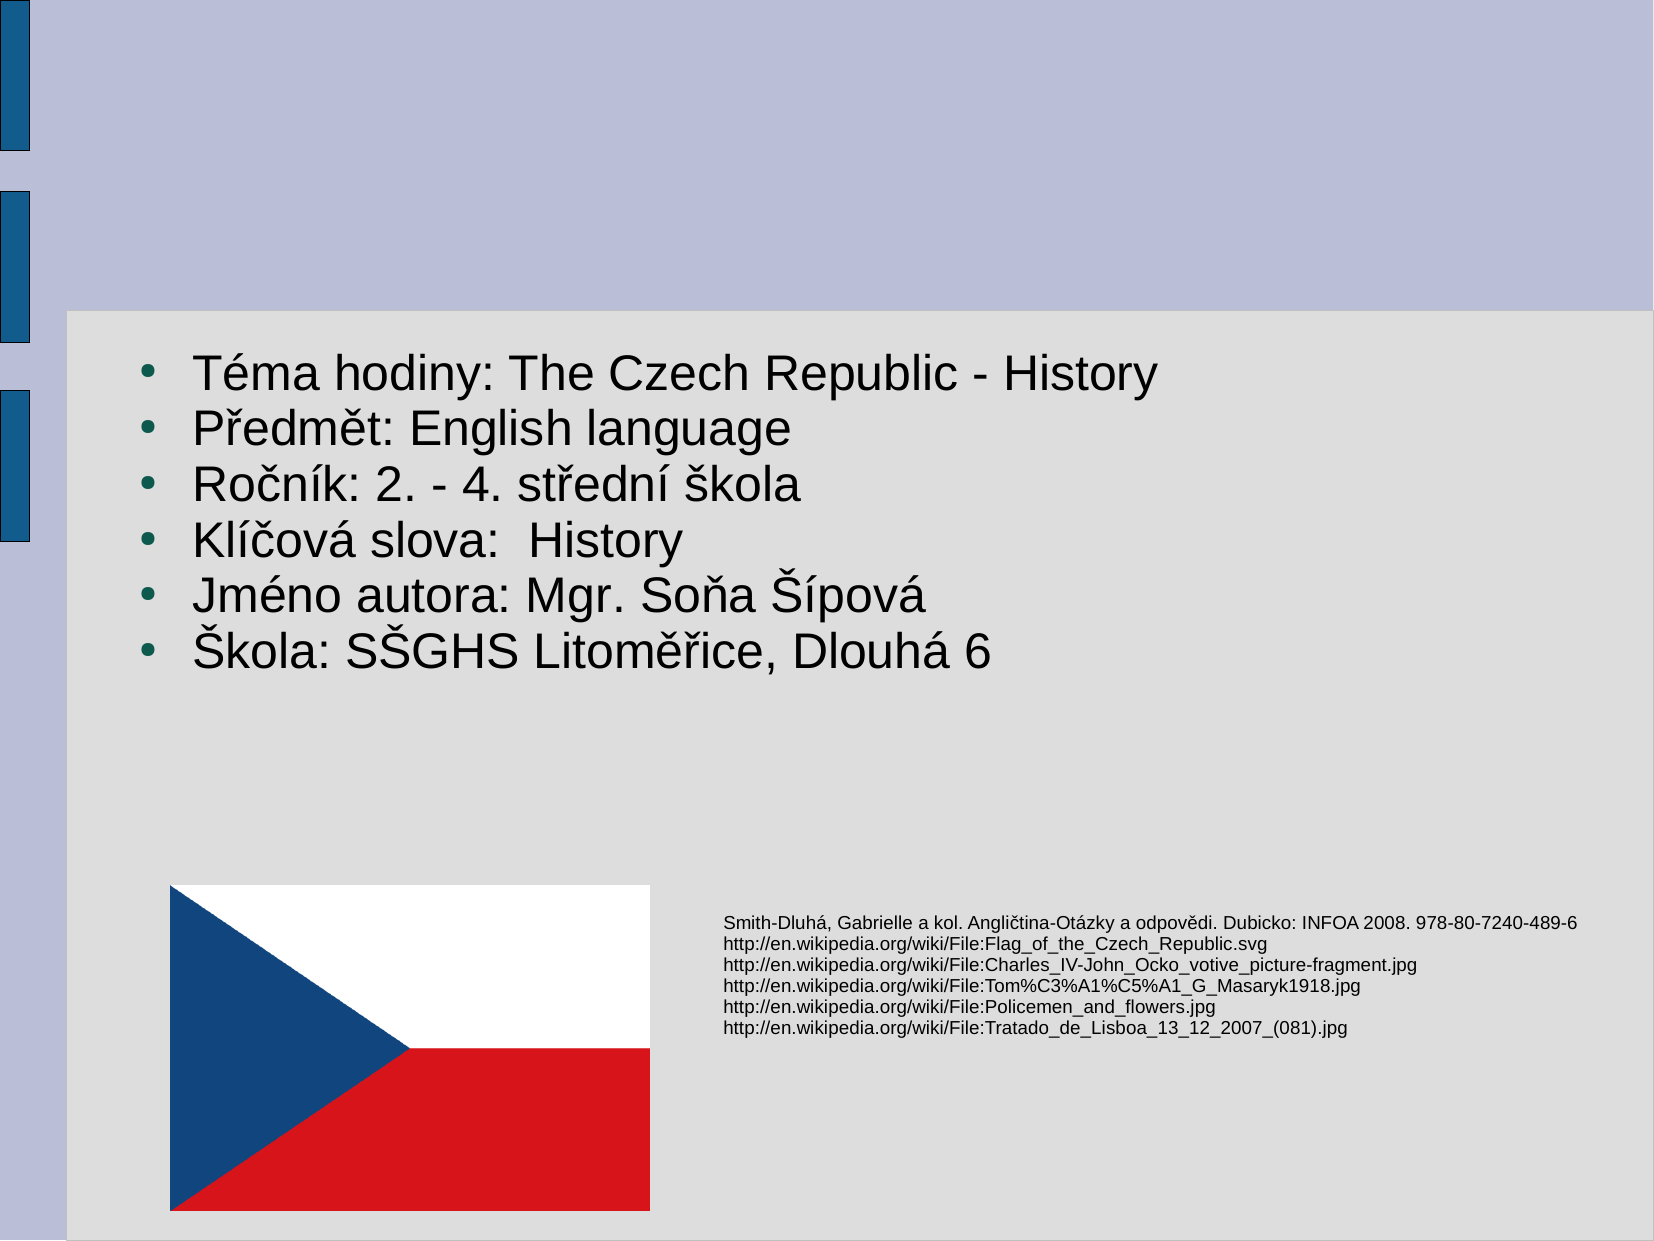

# Téma hodiny: The Czech Republic - History
Předmět: English language
Ročník: 2. - 4. střední škola
Klíčová slova: History
Jméno autora: Mgr. Soňa Šípová
Škola: SŠGHS Litoměřice, Dlouhá 6
Smith-Dluhá, Gabrielle a kol. Angličtina-Otázky a odpovědi. Dubicko: INFOA 2008. 978-80-7240-489-6
http://en.wikipedia.org/wiki/File:Flag_of_the_Czech_Republic.svg
http://en.wikipedia.org/wiki/File:Charles_IV-John_Ocko_votive_picture-fragment.jpg
http://en.wikipedia.org/wiki/File:Tom%C3%A1%C5%A1_G_Masaryk1918.jpg
http://en.wikipedia.org/wiki/File:Policemen_and_flowers.jpg
http://en.wikipedia.org/wiki/File:Tratado_de_Lisboa_13_12_2007_(081).jpg